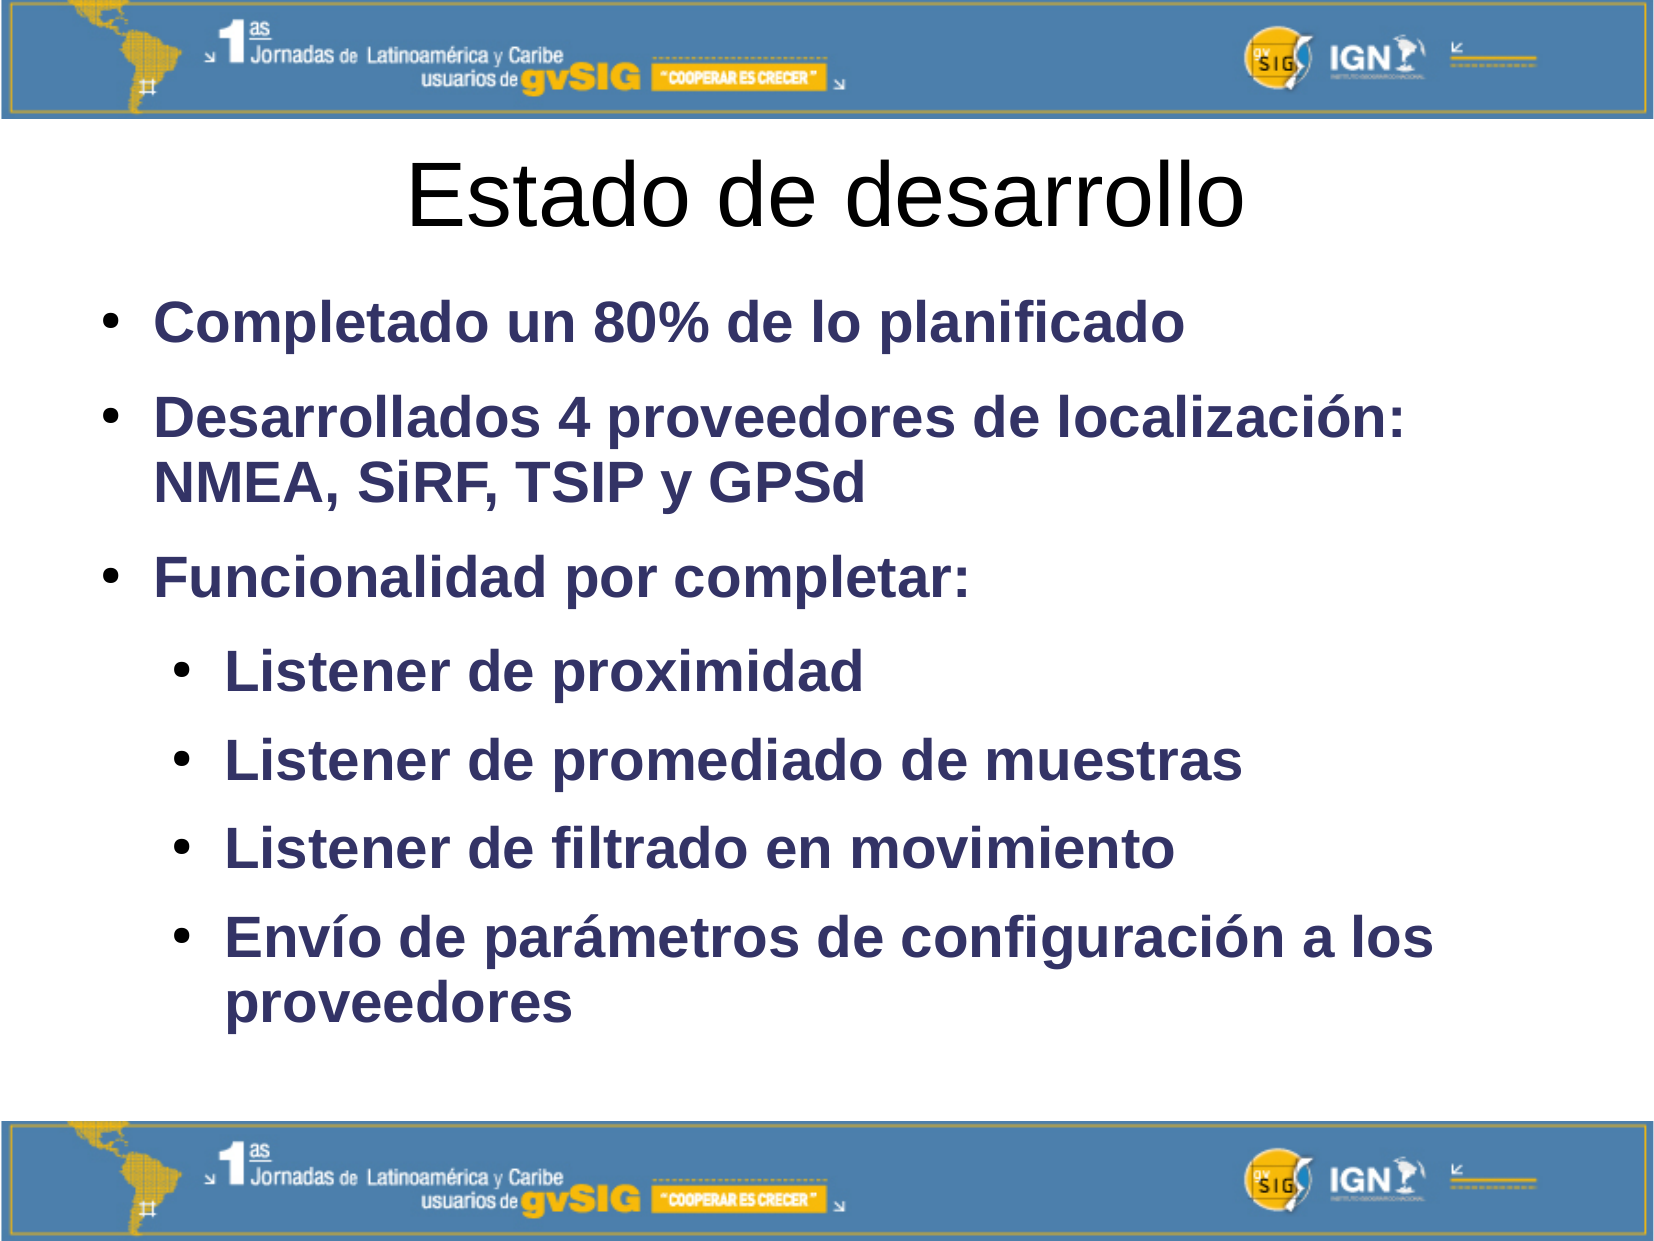

# Estado de desarrollo
Completado un 80% de lo planificado
Desarrollados 4 proveedores de localización: NMEA, SiRF, TSIP y GPSd
Funcionalidad por completar:
Listener de proximidad
Listener de promediado de muestras
Listener de filtrado en movimiento
Envío de parámetros de configuración a los proveedores